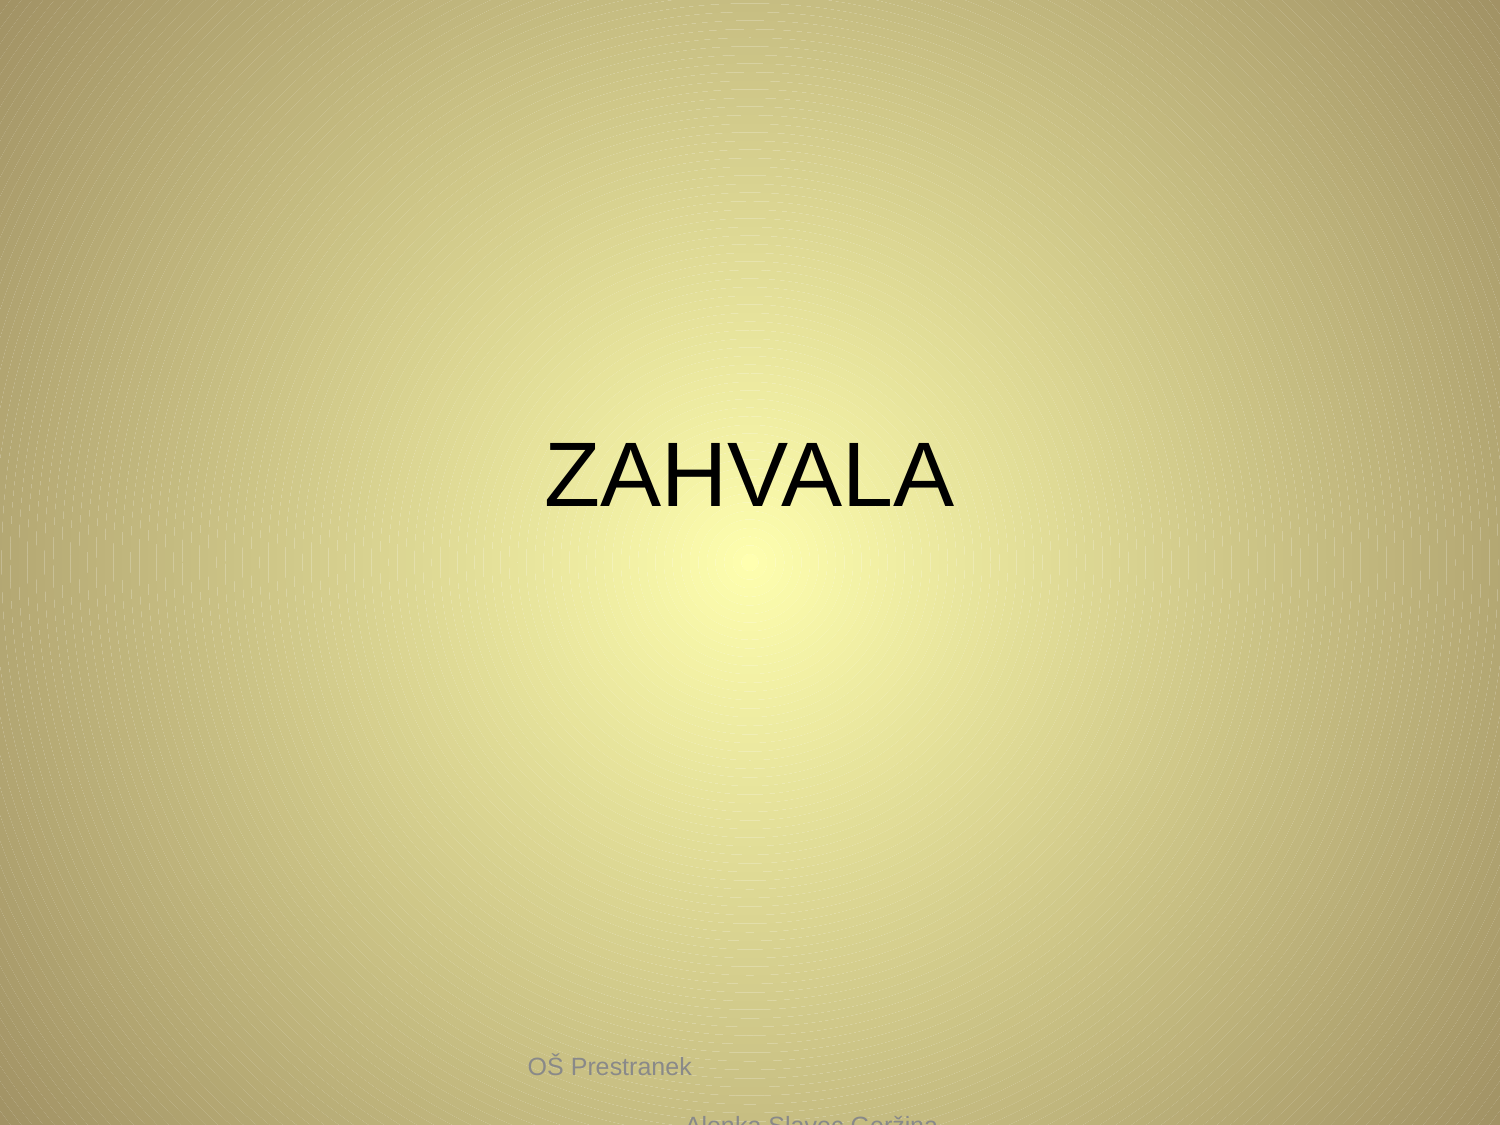

# ZAHVALA
OŠ Prestranek Alenka Slavec Geržina